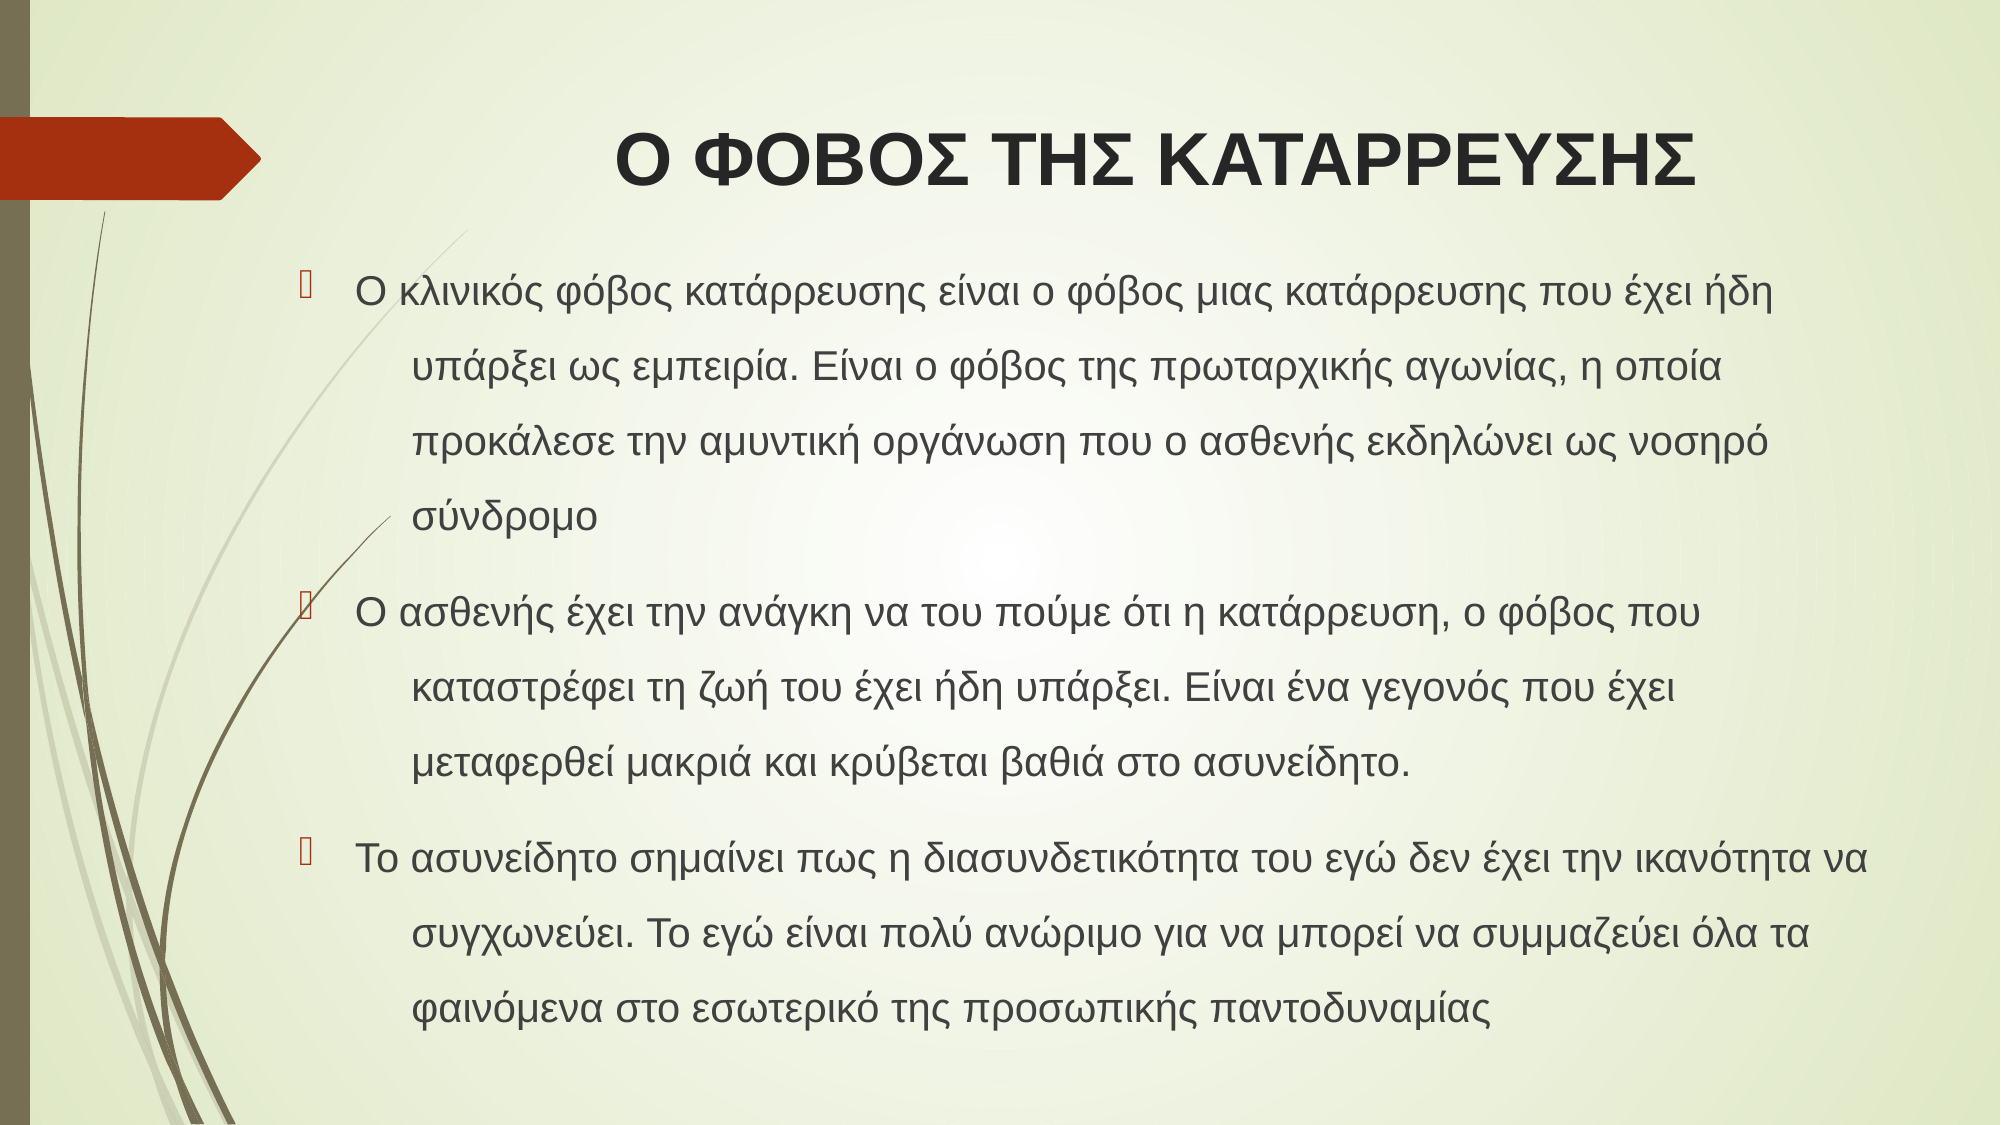

# Ο ΦΟΒΟΣ ΤΗΣ ΚΑΤΑΡΡΕΥΣΗΣ
Ο κλινικός φόβος κατάρρευσης είναι ο φόβος μιας κατάρρευσης που έχει ήδη υπάρξει ως εμπειρία. Είναι ο φόβος της πρωταρχικής αγωνίας, η οποία προκάλεσε την αμυντική οργάνωση που ο ασθενής εκδηλώνει ως νοσηρό σύνδρομο
Ο ασθενής έχει την ανάγκη να του πούμε ότι η κατάρρευση, ο φόβος που καταστρέφει τη ζωή του έχει ήδη υπάρξει. Είναι ένα γεγονός που έχει μεταφερθεί μακριά και κρύβεται βαθιά στο ασυνείδητο.
Το ασυνείδητο σημαίνει πως η διασυνδετικότητα του εγώ δεν έχει την ικανότητα να συγχωνεύει. Το εγώ είναι πολύ ανώριμο για να μπορεί να συμμαζεύει όλα τα φαινόμενα στο εσωτερικό της προσωπικής παντοδυναμίας